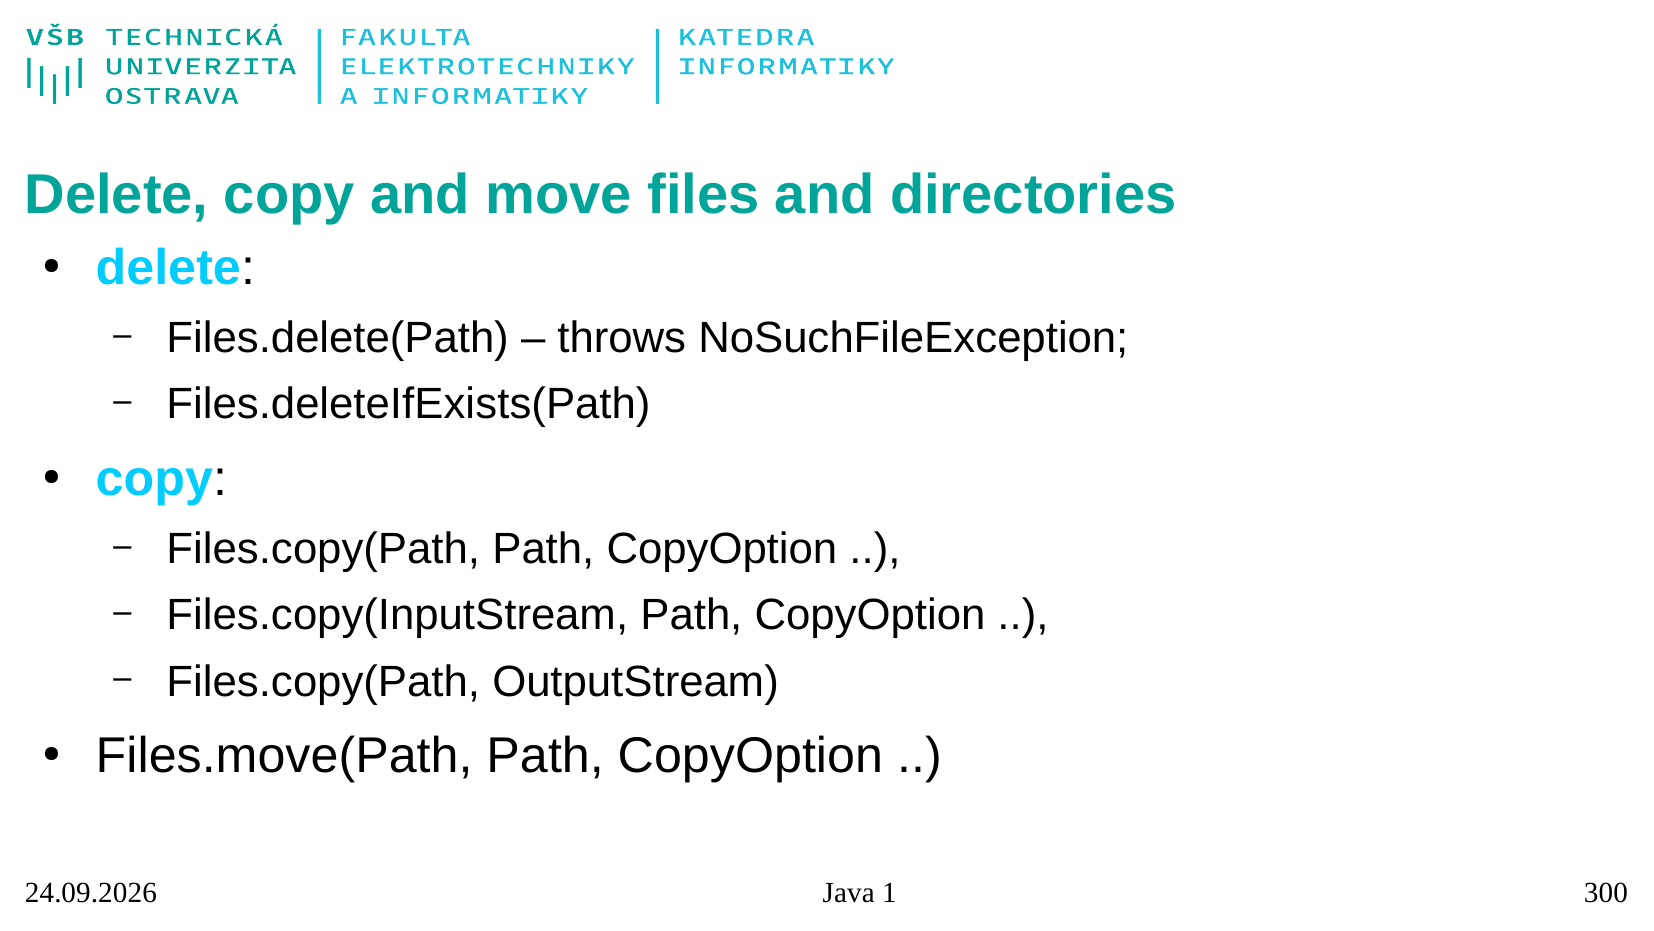

# Delete, copy and move files and directories
delete:
Files.delete(Path) – throws NoSuchFileException;
Files.deleteIfExists(Path)
copy:
Files.copy(Path, Path, CopyOption ..),
Files.copy(InputStream, Path, CopyOption ..),
Files.copy(Path, OutputStream)
Files.move(Path, Path, CopyOption ..)
Java 1
300